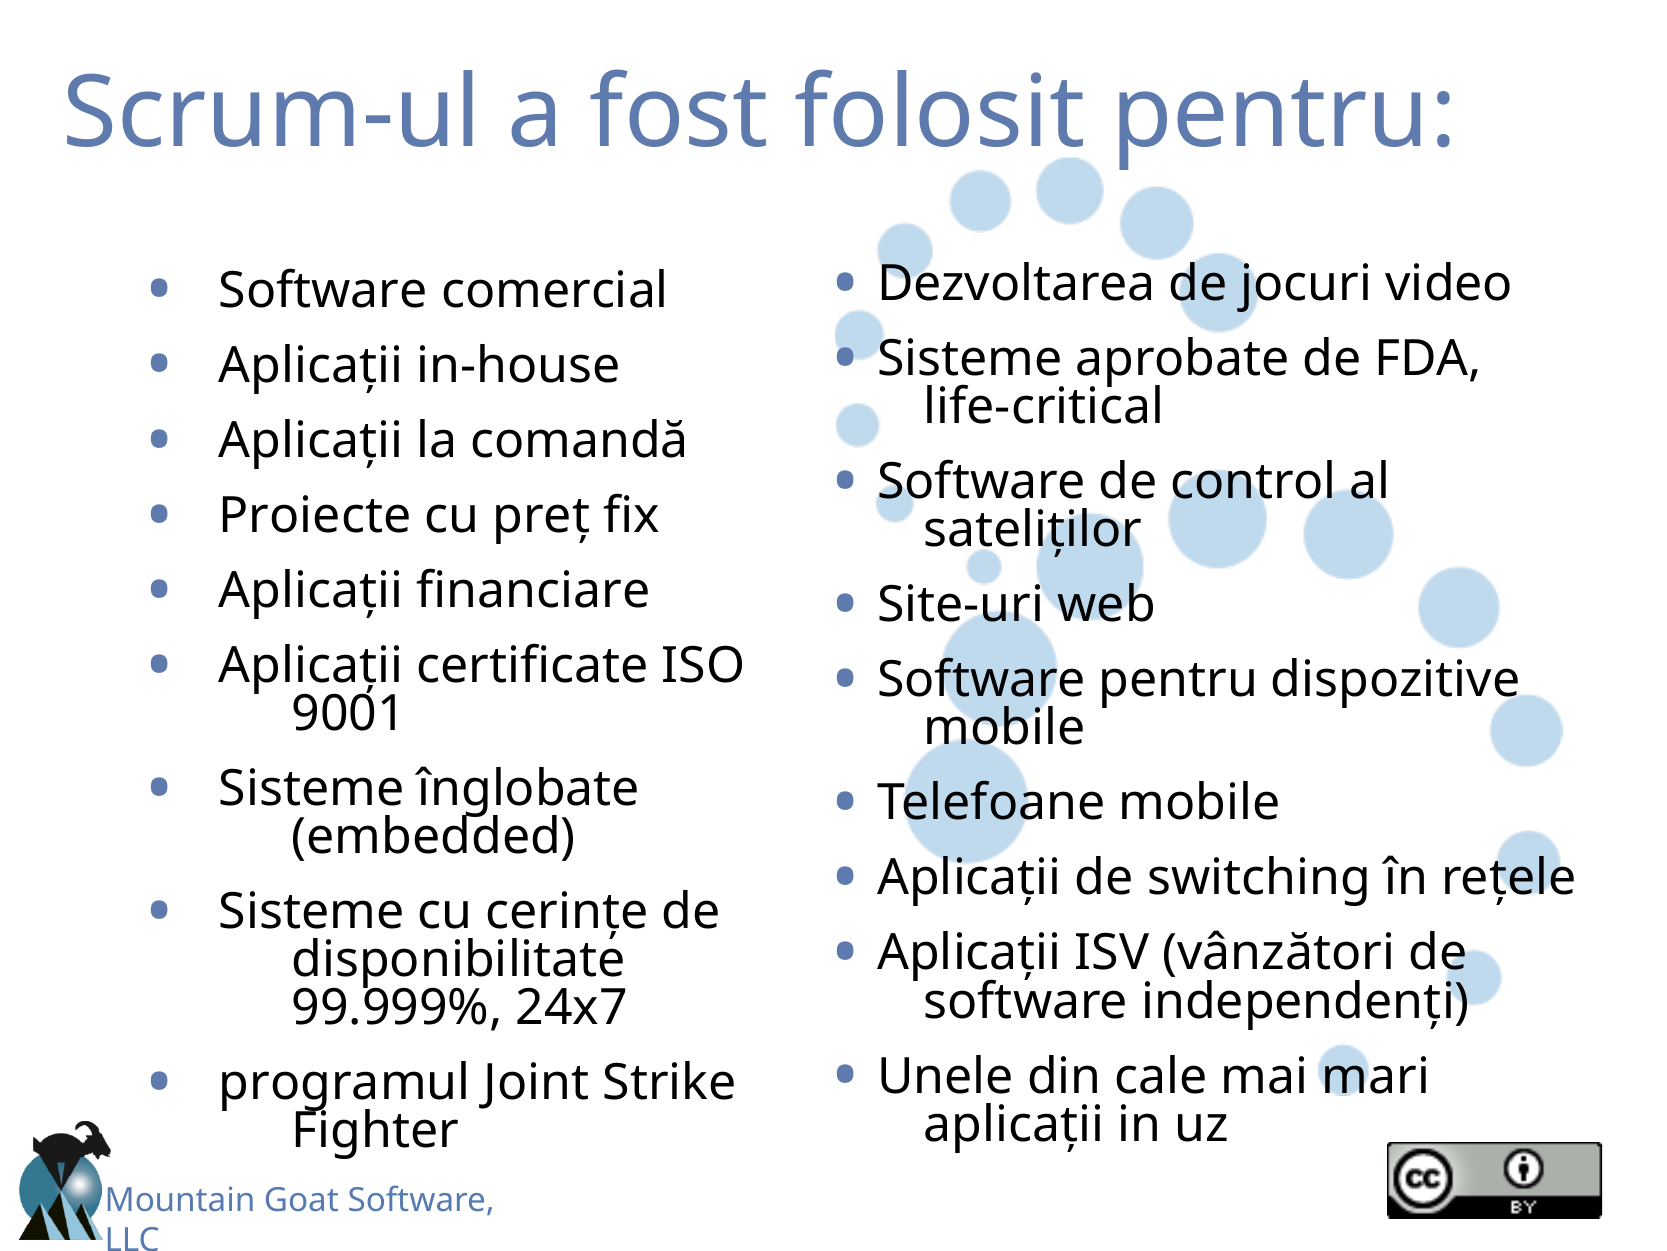

# Scrum-ul a fost folosit pentru:
Software comercial
Aplicații in-house
Aplicații la comandă
Proiecte cu preț fix
Aplicații financiare
Aplicații certificate ISO 9001
Sisteme înglobate (embedded)
Sisteme cu cerințe de disponibilitate 99.999%, 24x7
programul Joint Strike Fighter
Dezvoltarea de jocuri video
Sisteme aprobate de FDA, life-critical
Software de control al sateliților
Site-uri web
Software pentru dispozitive mobile
Telefoane mobile
Aplicații de switching în rețele
Aplicații ISV (vânzători de software independenți)
Unele din cale mai mari aplicații in uz